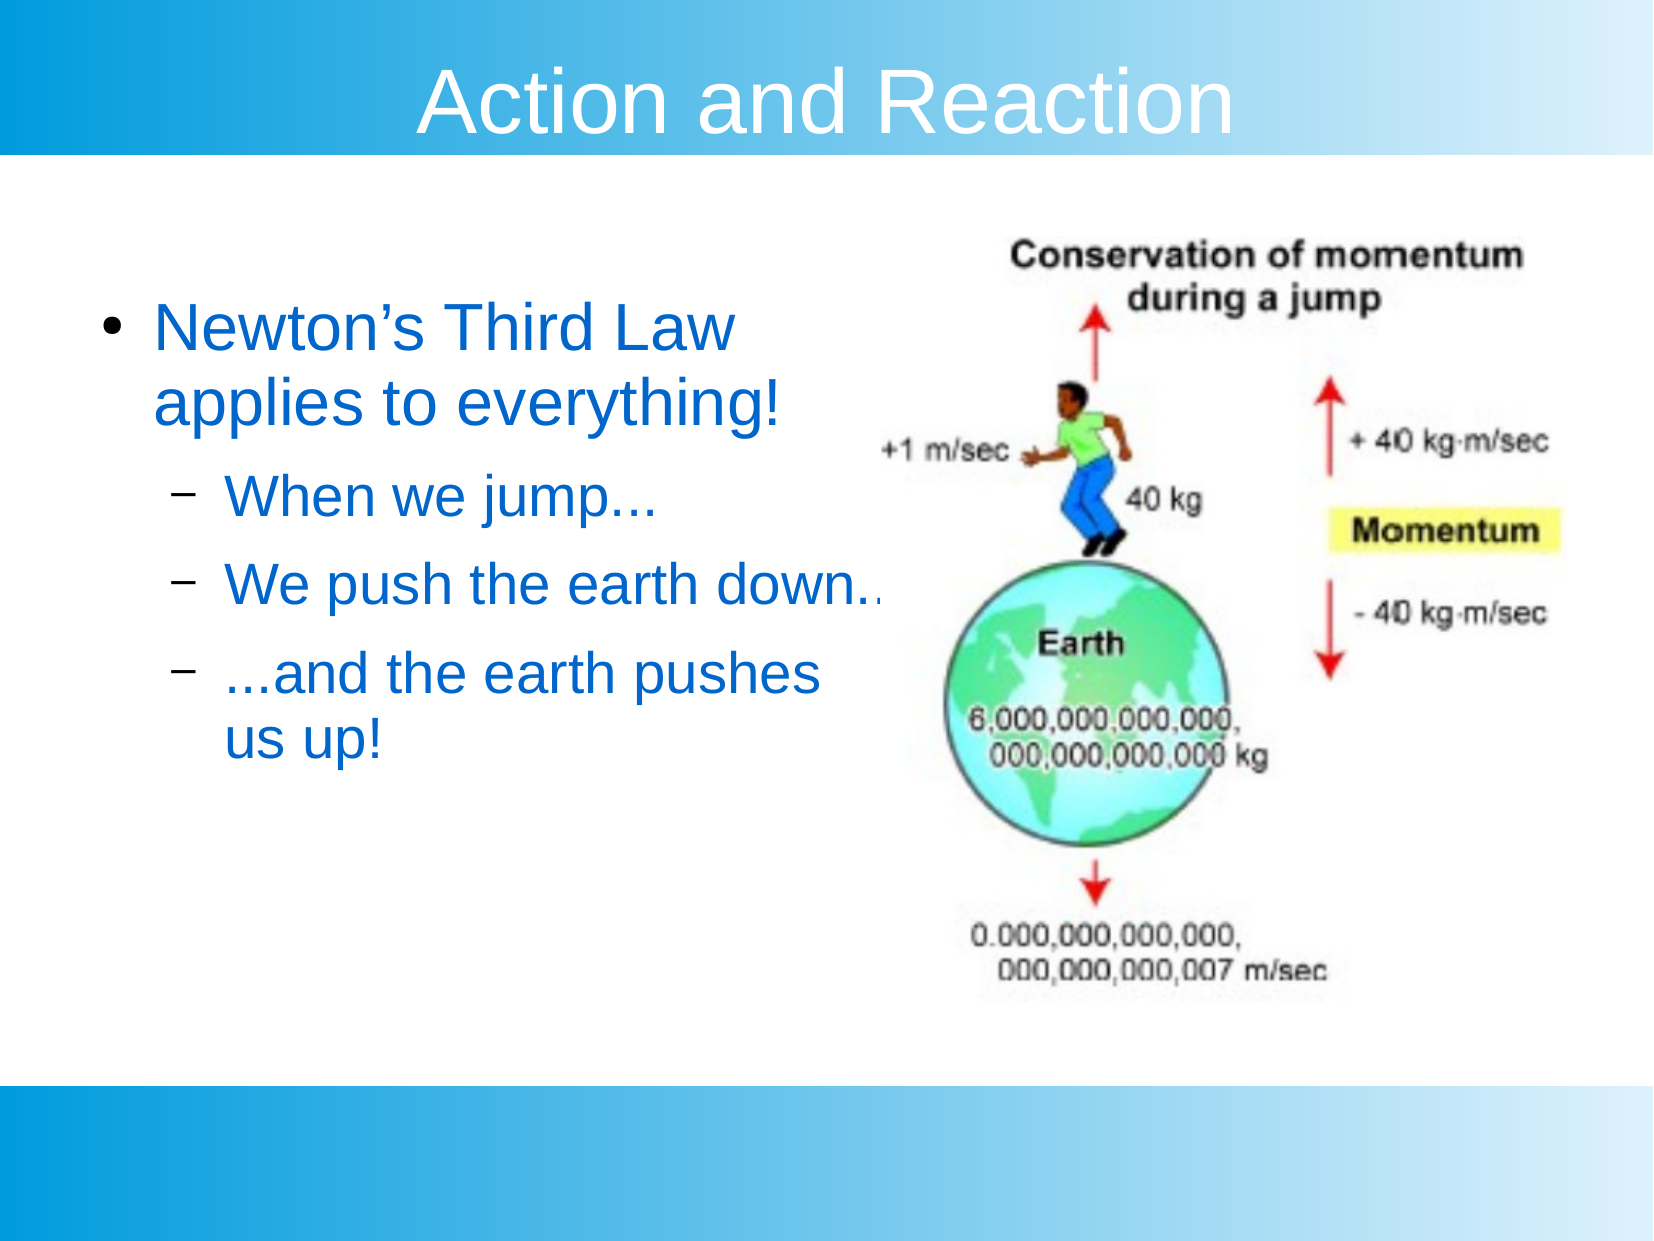

# Action and Reaction
Newton’s Third Law
applies to everything!
When we jump...
We push the earth down...
...and the earth pushes
us up!